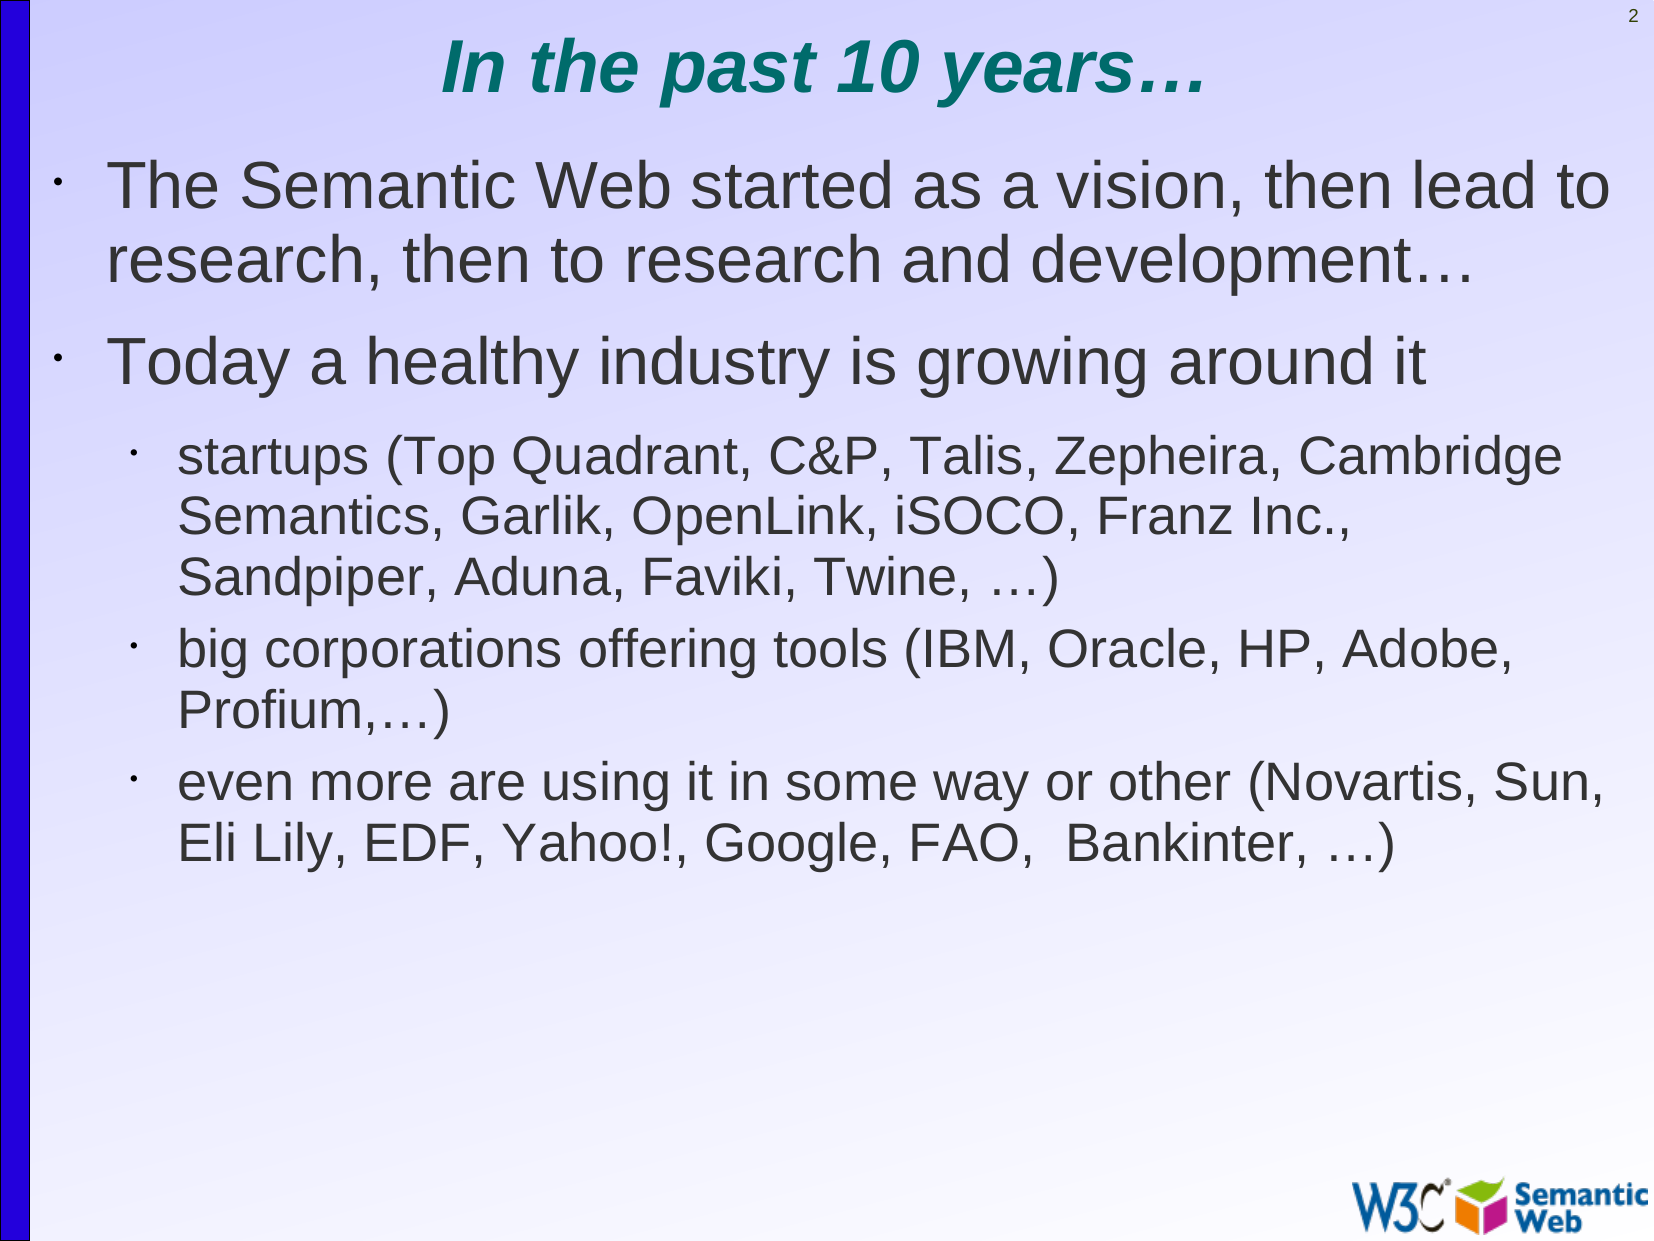

# In the past 10 years…
The Semantic Web started as a vision, then lead to research, then to research and development…
Today a healthy industry is growing around it
startups (Top Quadrant, C&P, Talis, Zepheira, Cambridge Semantics, Garlik, OpenLink, iSOCO, Franz Inc., Sandpiper, Aduna, Faviki, Twine, …)
big corporations offering tools (IBM, Oracle, HP, Adobe, Profium,…)
even more are using it in some way or other (Novartis, Sun, Eli Lily, EDF, Yahoo!, Google, FAO, Bankinter, …)